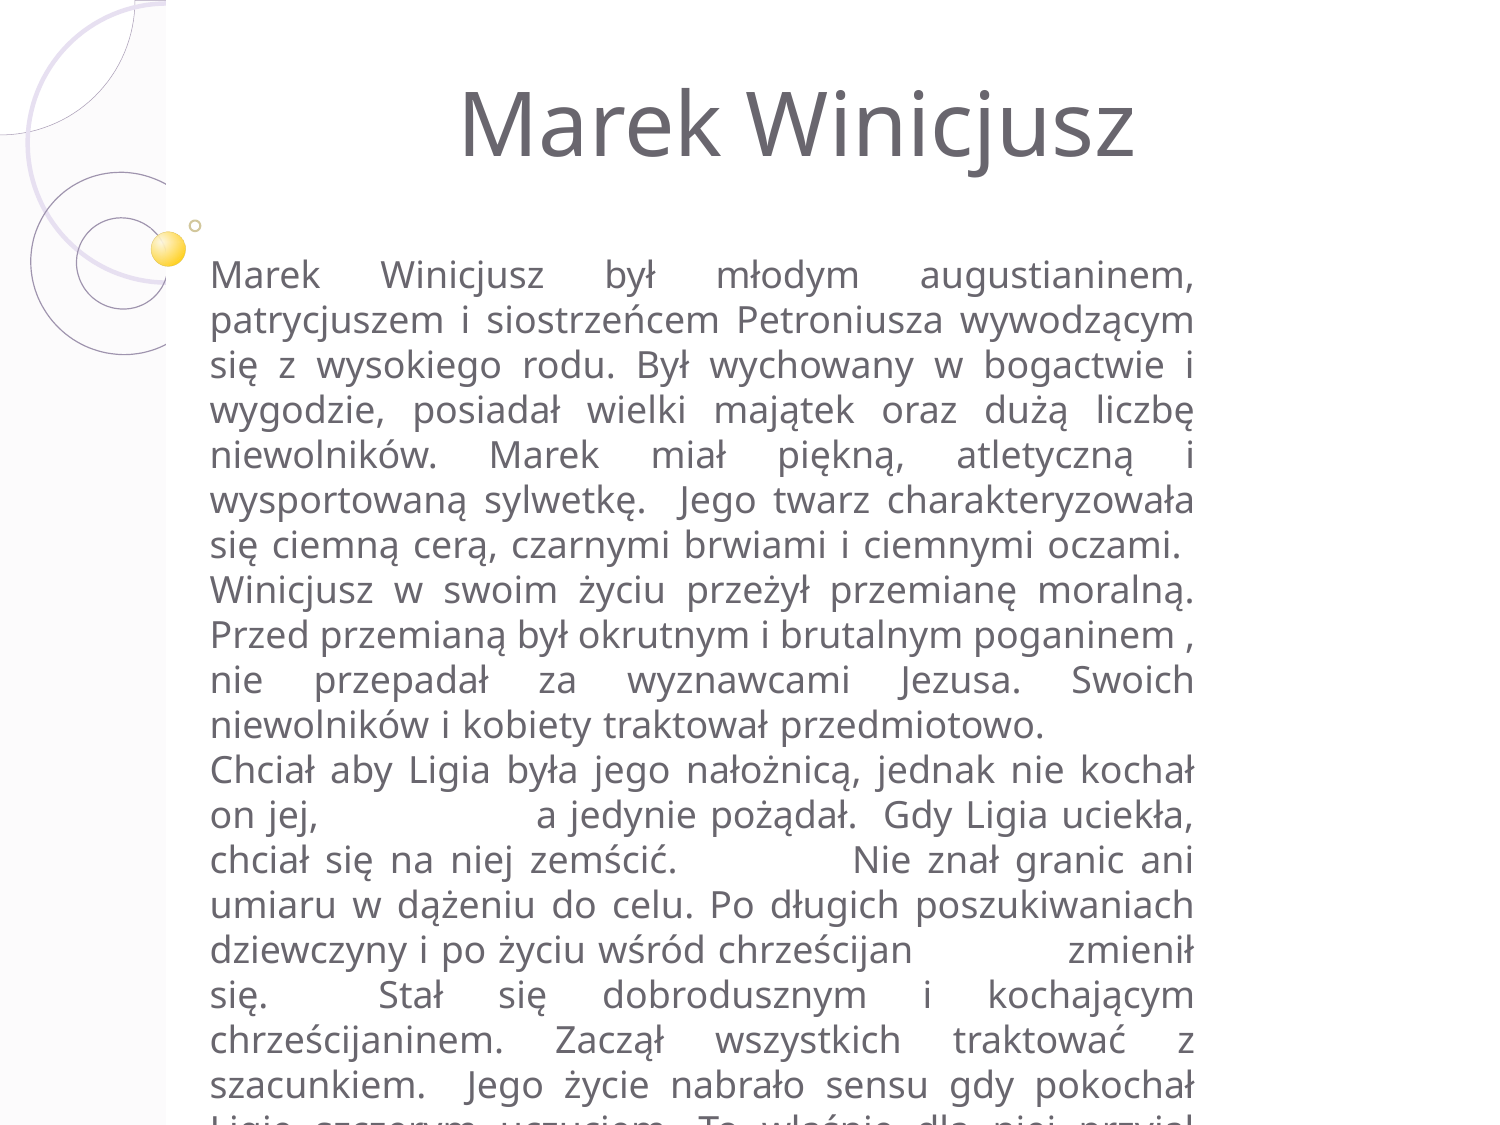

# Marek Winicjusz
Marek Winicjusz był młodym augustianinem, patrycjuszem i siostrzeńcem Petroniusza wywodzącym się z wysokiego rodu. Był wychowany w bogactwie i wygodzie, posiadał wielki majątek oraz dużą liczbę niewolników. Marek miał piękną, atletyczną i wysportowaną sylwetkę. Jego twarz charakteryzowała się ciemną cerą, czarnymi brwiami i ciemnymi oczami. Winicjusz w swoim życiu przeżył przemianę moralną. Przed przemianą był okrutnym i brutalnym poganinem , nie przepadał za wyznawcami Jezusa. Swoich niewolników i kobiety traktował przedmiotowo. Chciał aby Ligia była jego nałożnicą, jednak nie kochał on jej, a jedynie pożądał. Gdy Ligia uciekła, chciał się na niej zemścić. Nie znał granic ani umiaru w dążeniu do celu. Po długich poszukiwaniach dziewczyny i po życiu wśród chrześcijan zmienił się. Stał się dobrodusznym i kochającym chrześcijaninem. Zaczął wszystkich traktować z szacunkiem. Jego życie nabrało sensu gdy pokochał Ligię szczerym uczuciem. To właśnie dla niej przyjął chrzest. Miłość Marka i Kalliny, chociaż została poddana próbom podczas prześladowań, przetrwała i stała się wieczna.